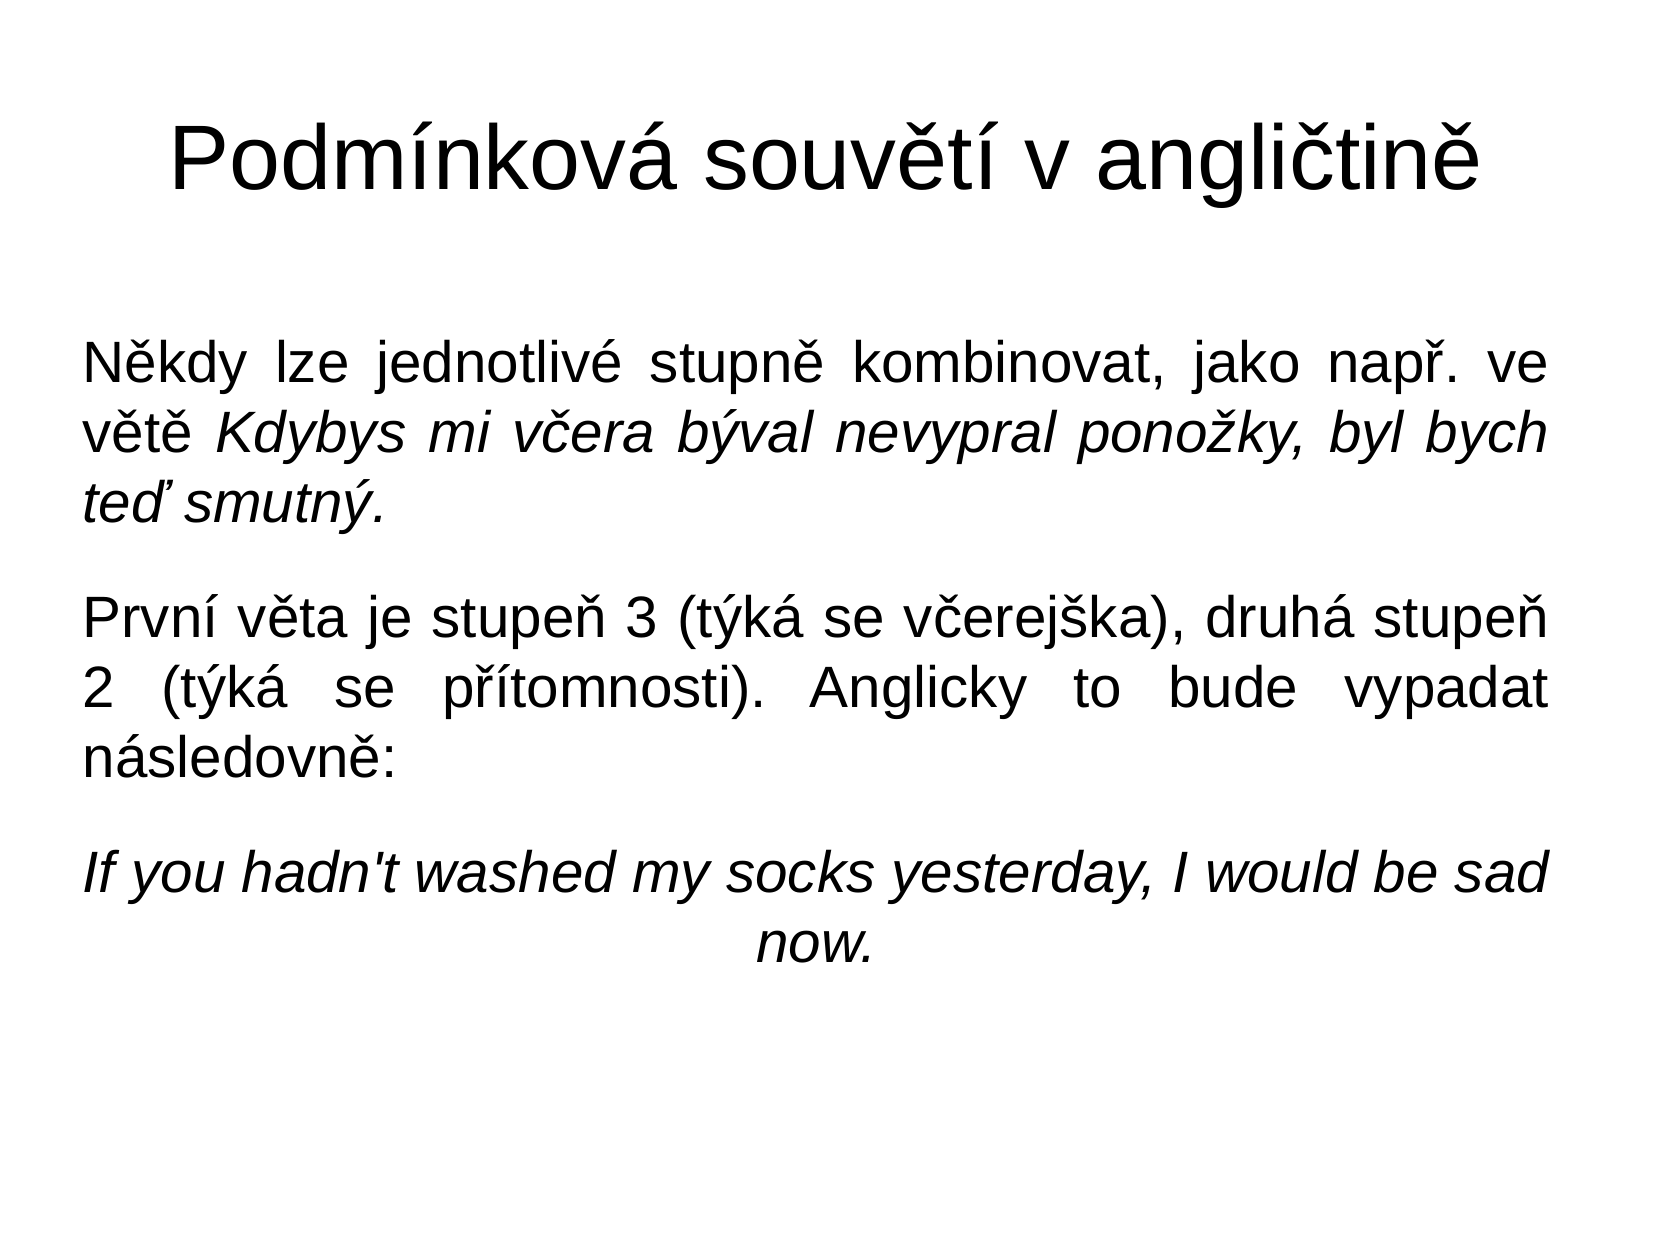

Podmínková souvětí v angličtině
Někdy lze jednotlivé stupně kombinovat, jako např. ve větě Kdybys mi včera býval nevypral ponožky, byl bych teď smutný.
První věta je stupeň 3 (týká se včerejška), druhá stupeň 2 (týká se přítomnosti). Anglicky to bude vypadat následovně:
If you hadn't washed my socks yesterday, I would be sad now.